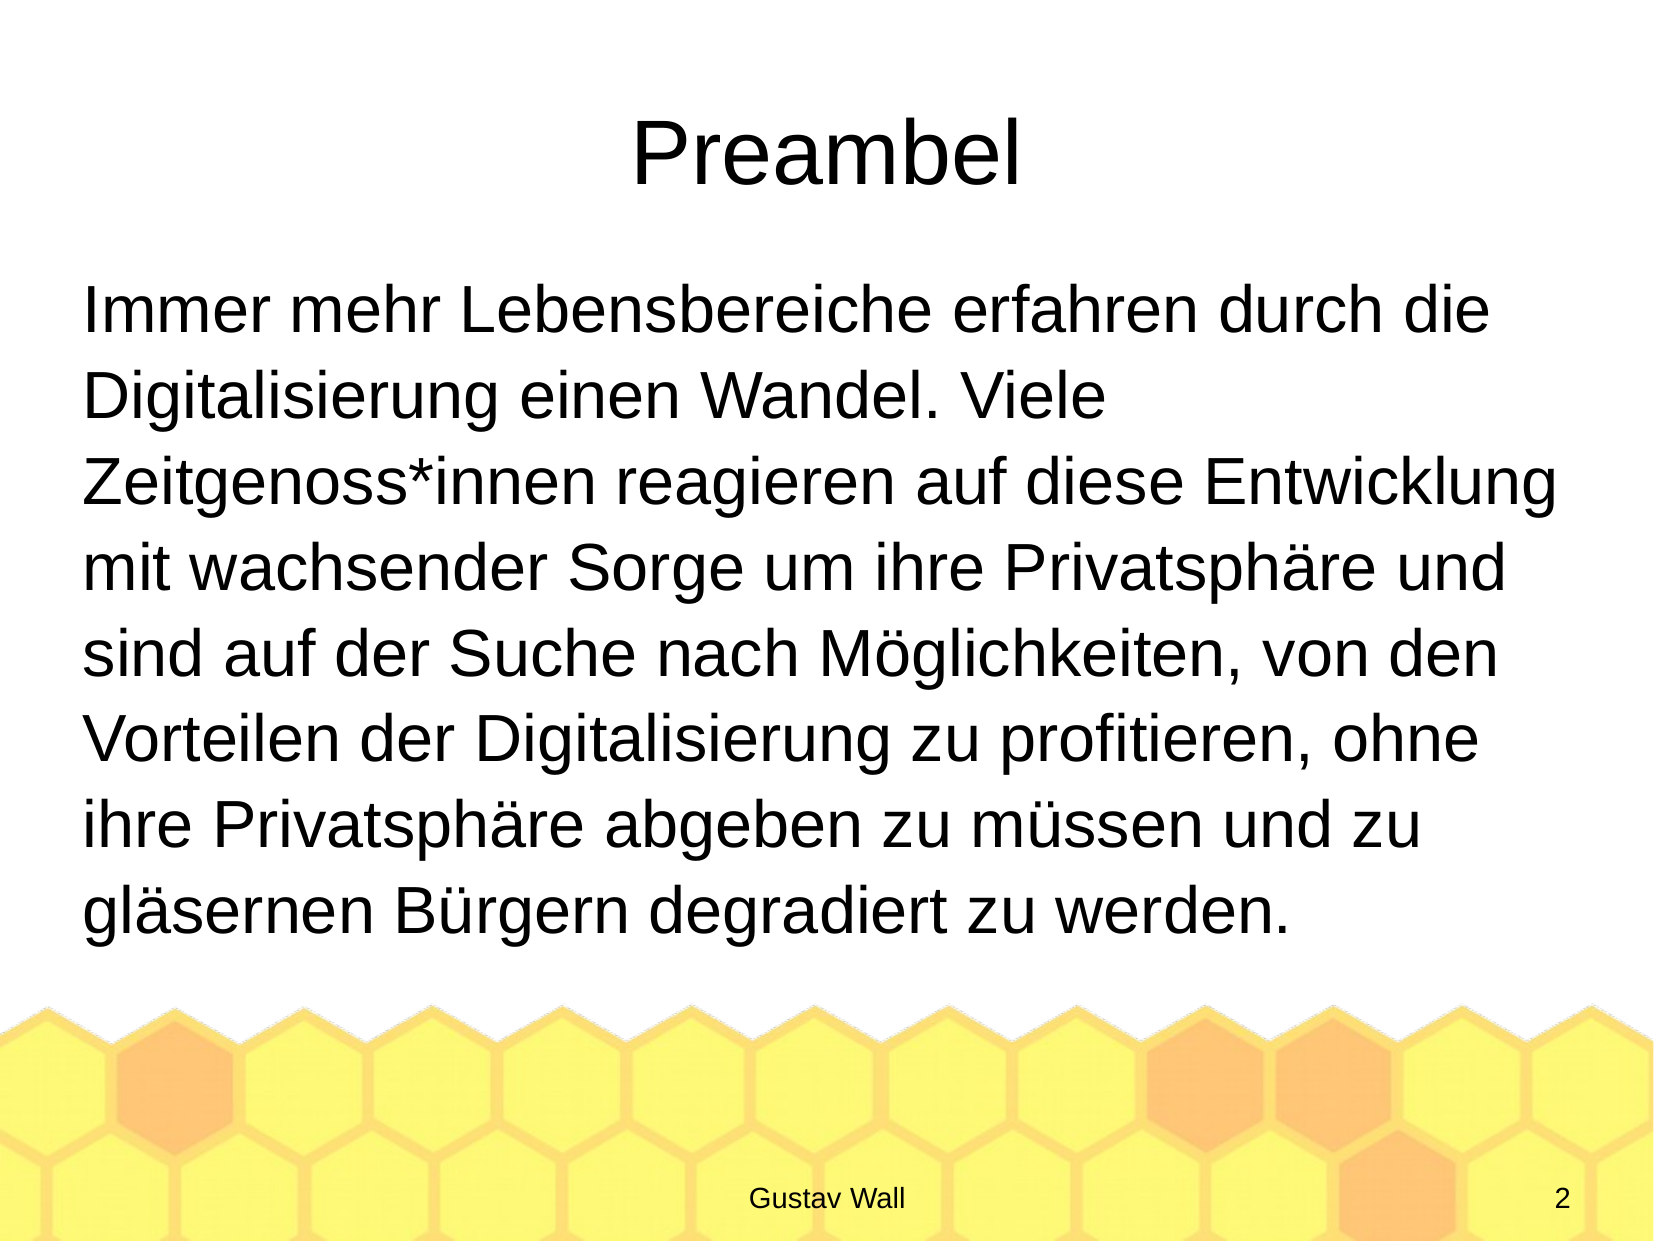

# Preambel
Immer mehr Lebensbereiche erfahren durch die Digitalisierung einen Wandel. Viele Zeitgenoss*innen reagieren auf diese Entwicklung mit wachsender Sorge um ihre Privatsphäre und sind auf der Suche nach Möglichkeiten, von den Vorteilen der Digitalisierung zu profitieren, ohne ihre Privatsphäre abgeben zu müssen und zu gläsernen Bürgern degradiert zu werden.
Gustav Wall
2